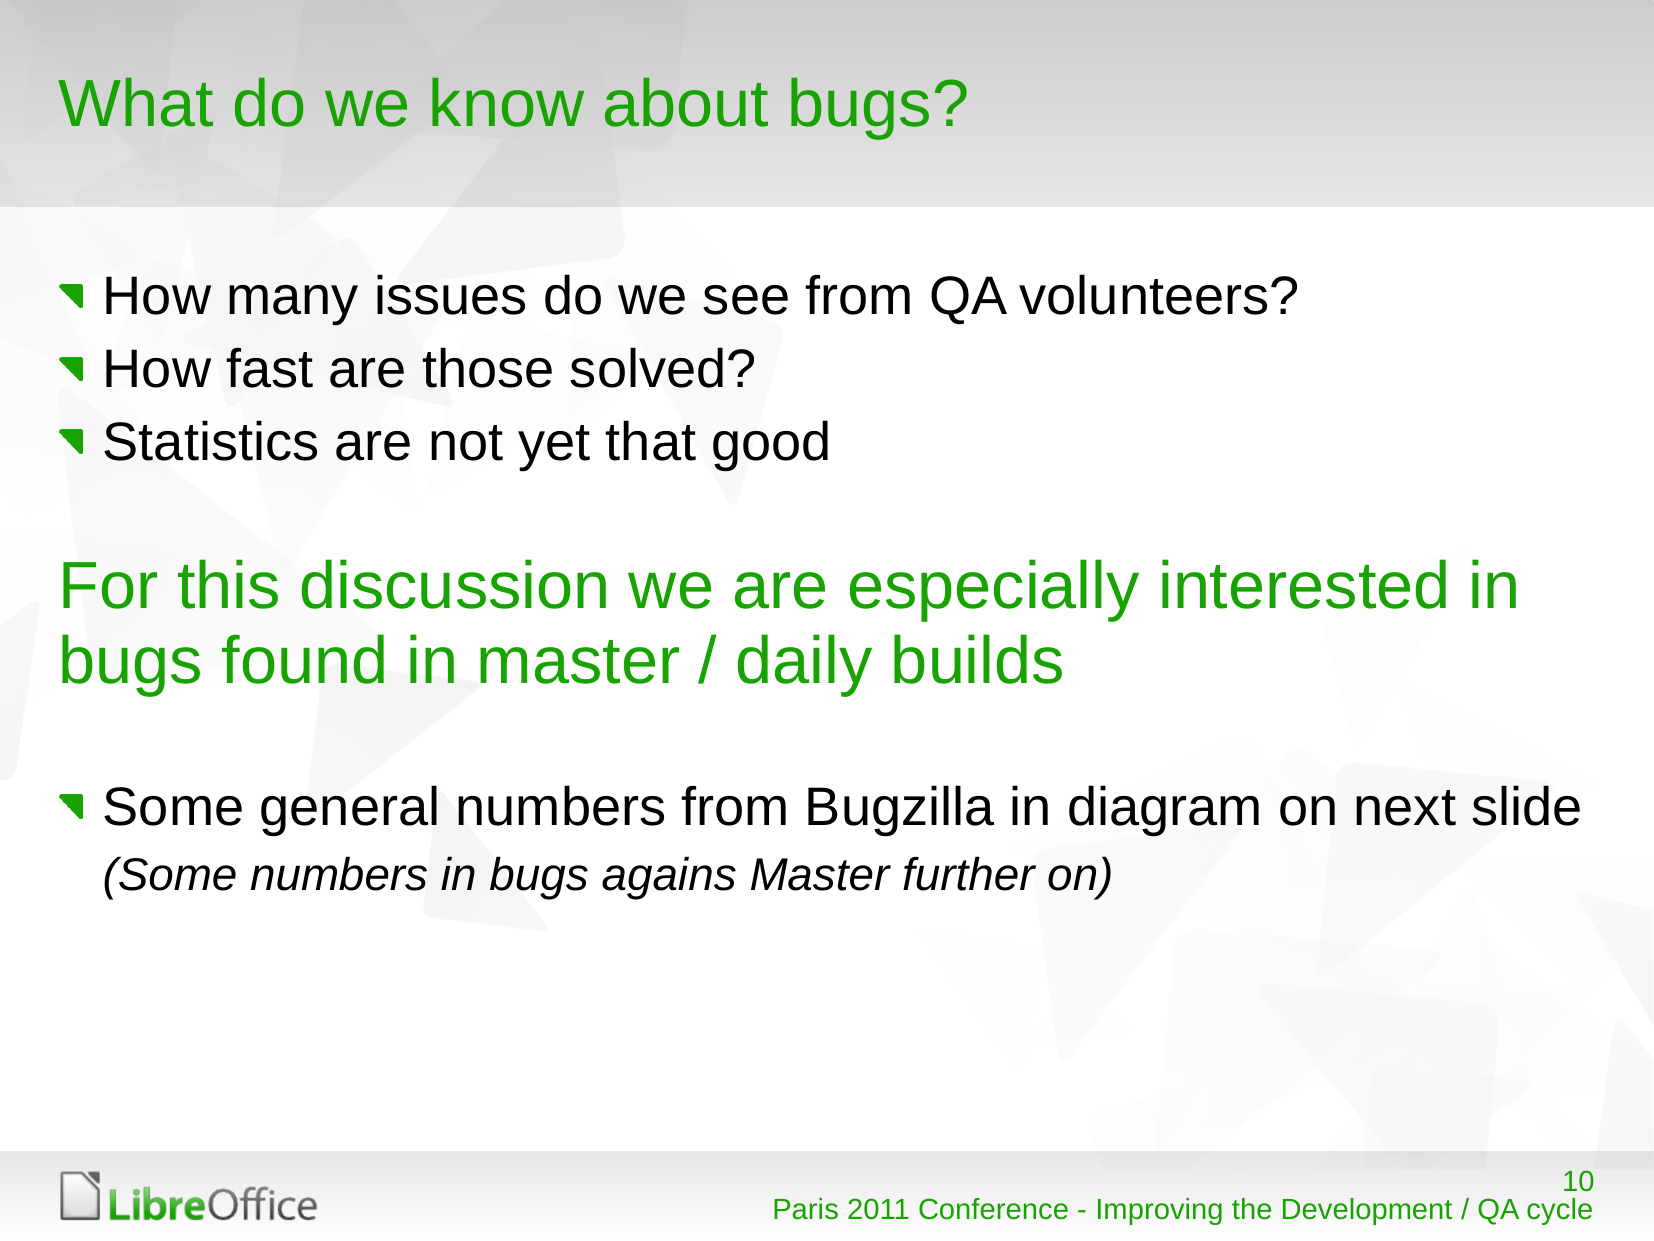

# What do we know about bugs?
How many issues do we see from QA volunteers?
How fast are those solved?
Statistics are not yet that good
Some general numbers from Bugzilla in diagram on next slide
(Some numbers in bugs agains Master further on)
For this discussion we are especially interested in bugs found in master / daily builds
10
Paris 2011 Conference - Improving the Development / QA cycle